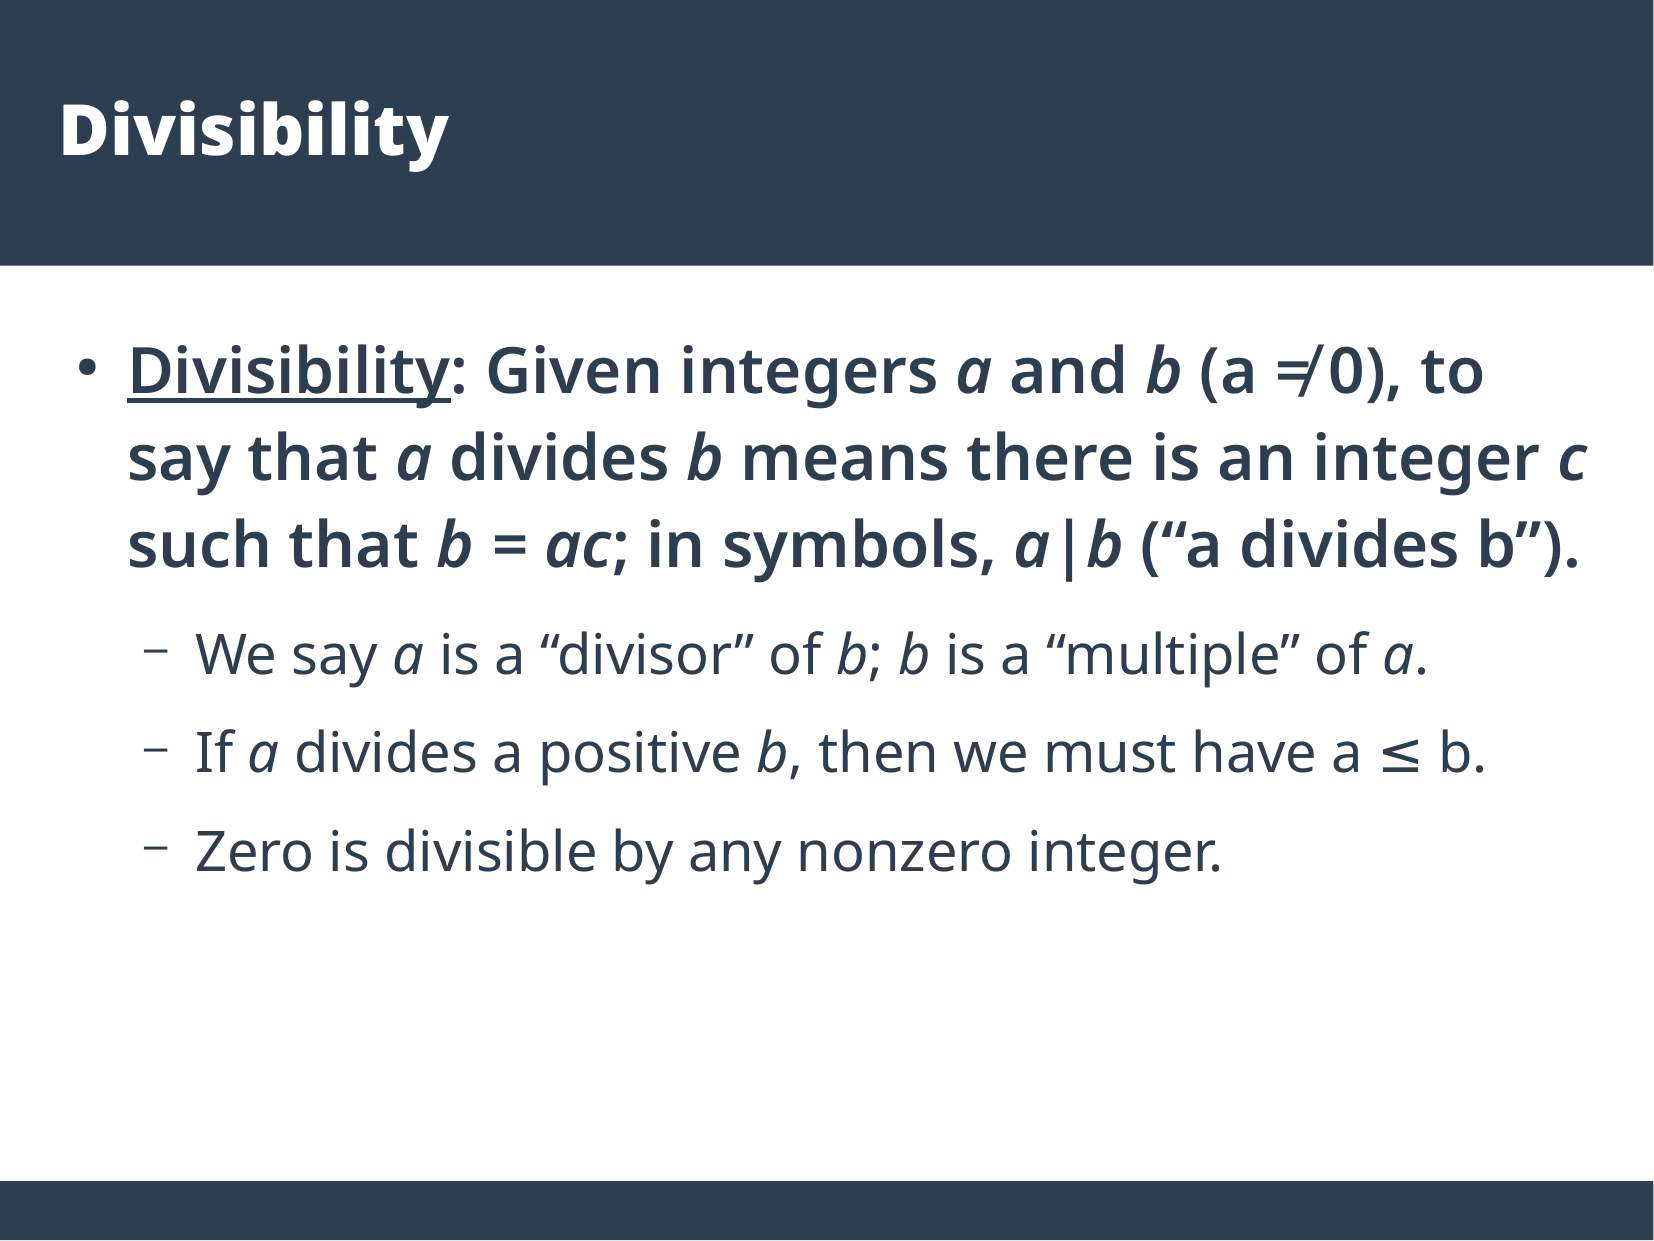

# Divisibility
Divisibility: Given integers a and b (a ≠ 0), to say that a divides b means there is an integer c such that b = ac; in symbols, a|b (“a divides b”).
We say a is a “divisor” of b; b is a “multiple” of a.
If a divides a positive b, then we must have a ≤ b.
Zero is divisible by any nonzero integer.